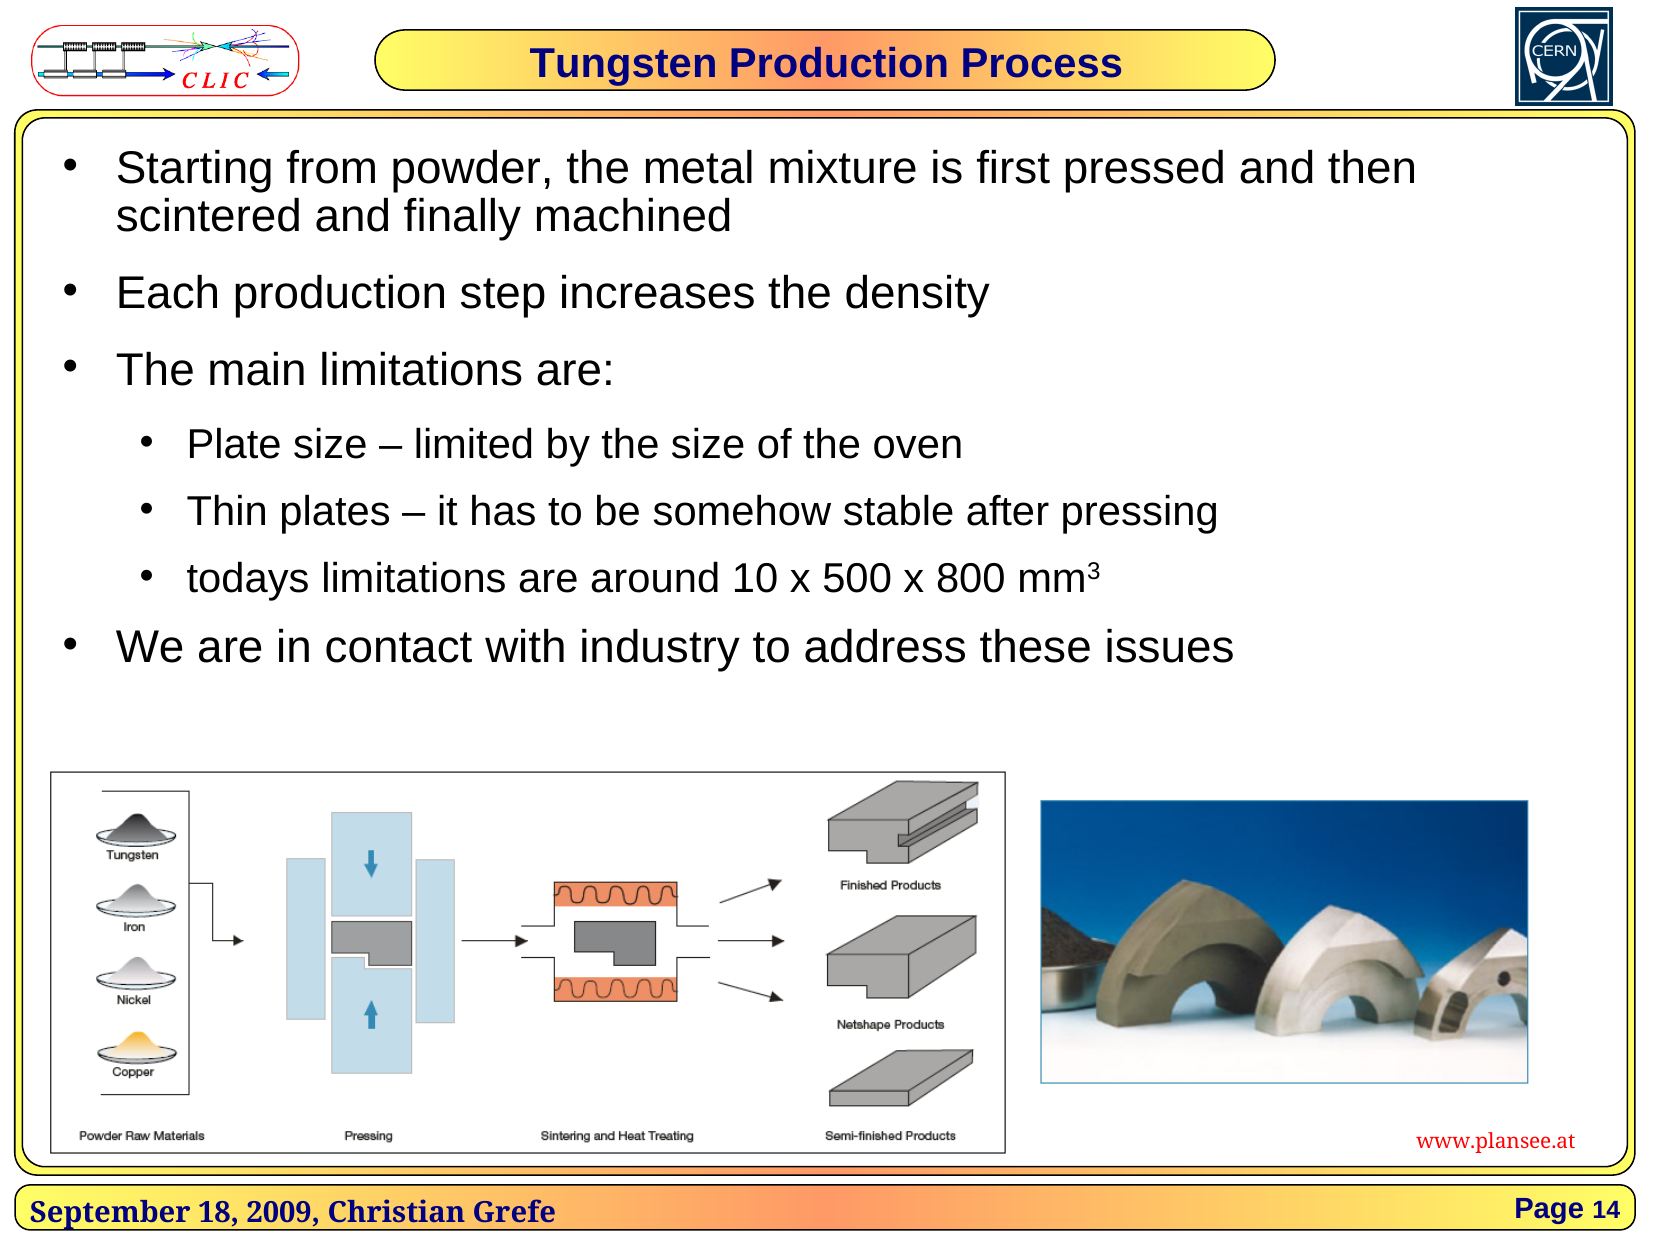

# Tungsten Production Process
Starting from powder, the metal mixture is first pressed and then scintered and finally machined
Each production step increases the density
The main limitations are:
Plate size – limited by the size of the oven
Thin plates – it has to be somehow stable after pressing
todays limitations are around 10 x 500 x 800 mm3
We are in contact with industry to address these issues
www.plansee.at